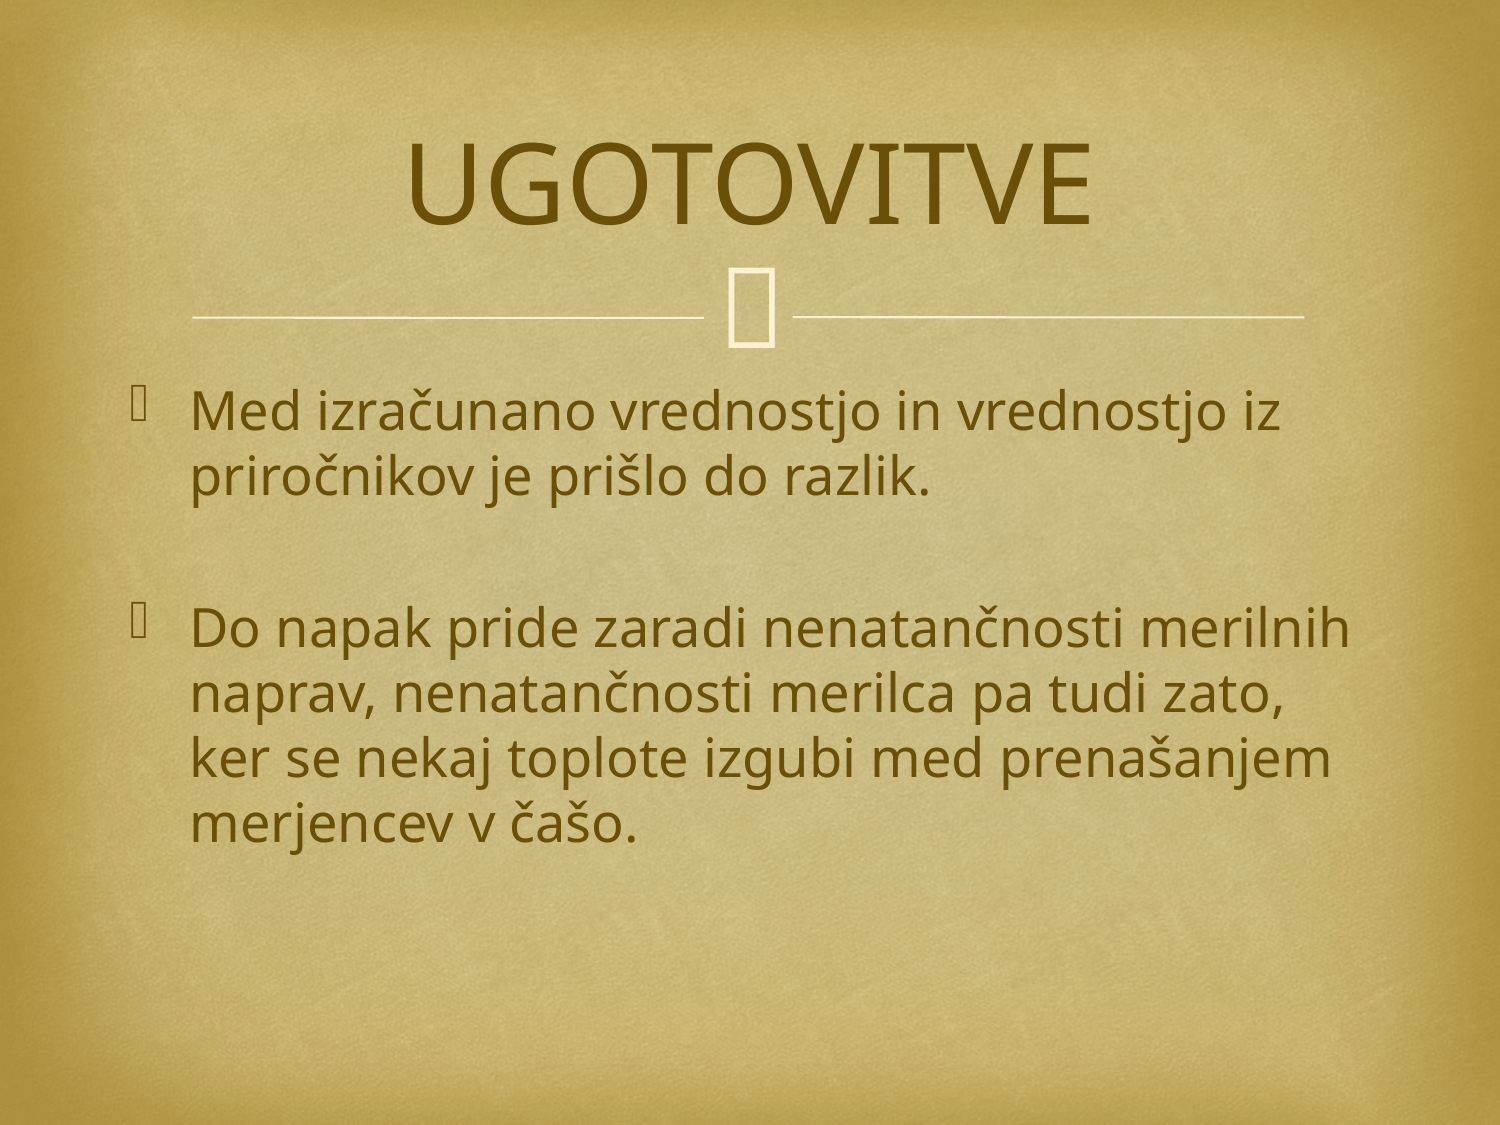

UGOTOVITVE
# Med izračunano vrednostjo in vrednostjo iz priročnikov je prišlo do razlik.
Do napak pride zaradi nenatančnosti merilnih naprav, nenatančnosti merilca pa tudi zato, ker se nekaj toplote izgubi med prenašanjem merjencev v čašo.